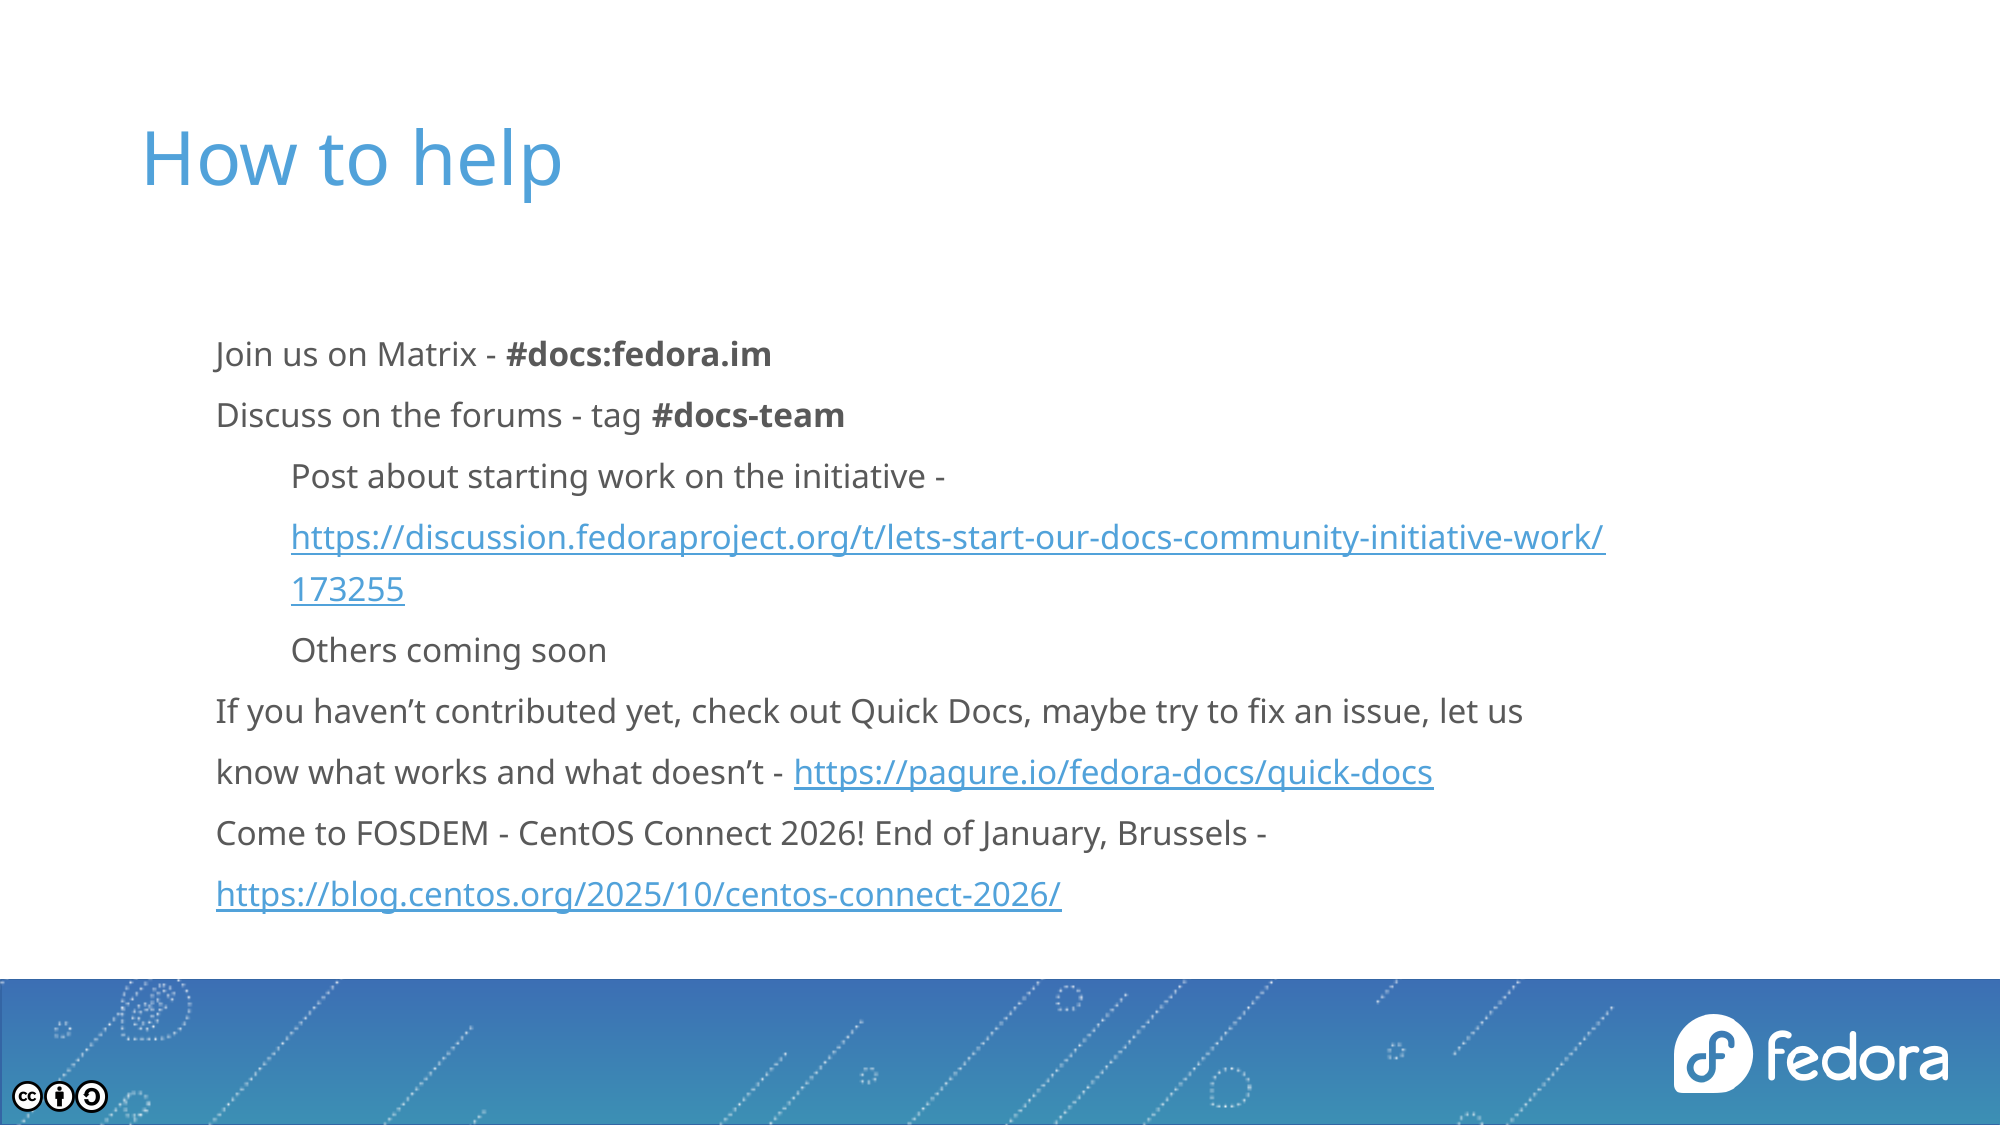

# How to help
Join us on Matrix - #docs:fedora.im
Discuss on the forums - tag #docs-team
Post about starting work on the initiative - https://discussion.fedoraproject.org/t/lets-start-our-docs-community-initiative-work/173255
Others coming soon
If you haven’t contributed yet, check out Quick Docs, maybe try to fix an issue, let us know what works and what doesn’t - https://pagure.io/fedora-docs/quick-docs
Come to FOSDEM - CentOS Connect 2026! End of January, Brussels - https://blog.centos.org/2025/10/centos-connect-2026/